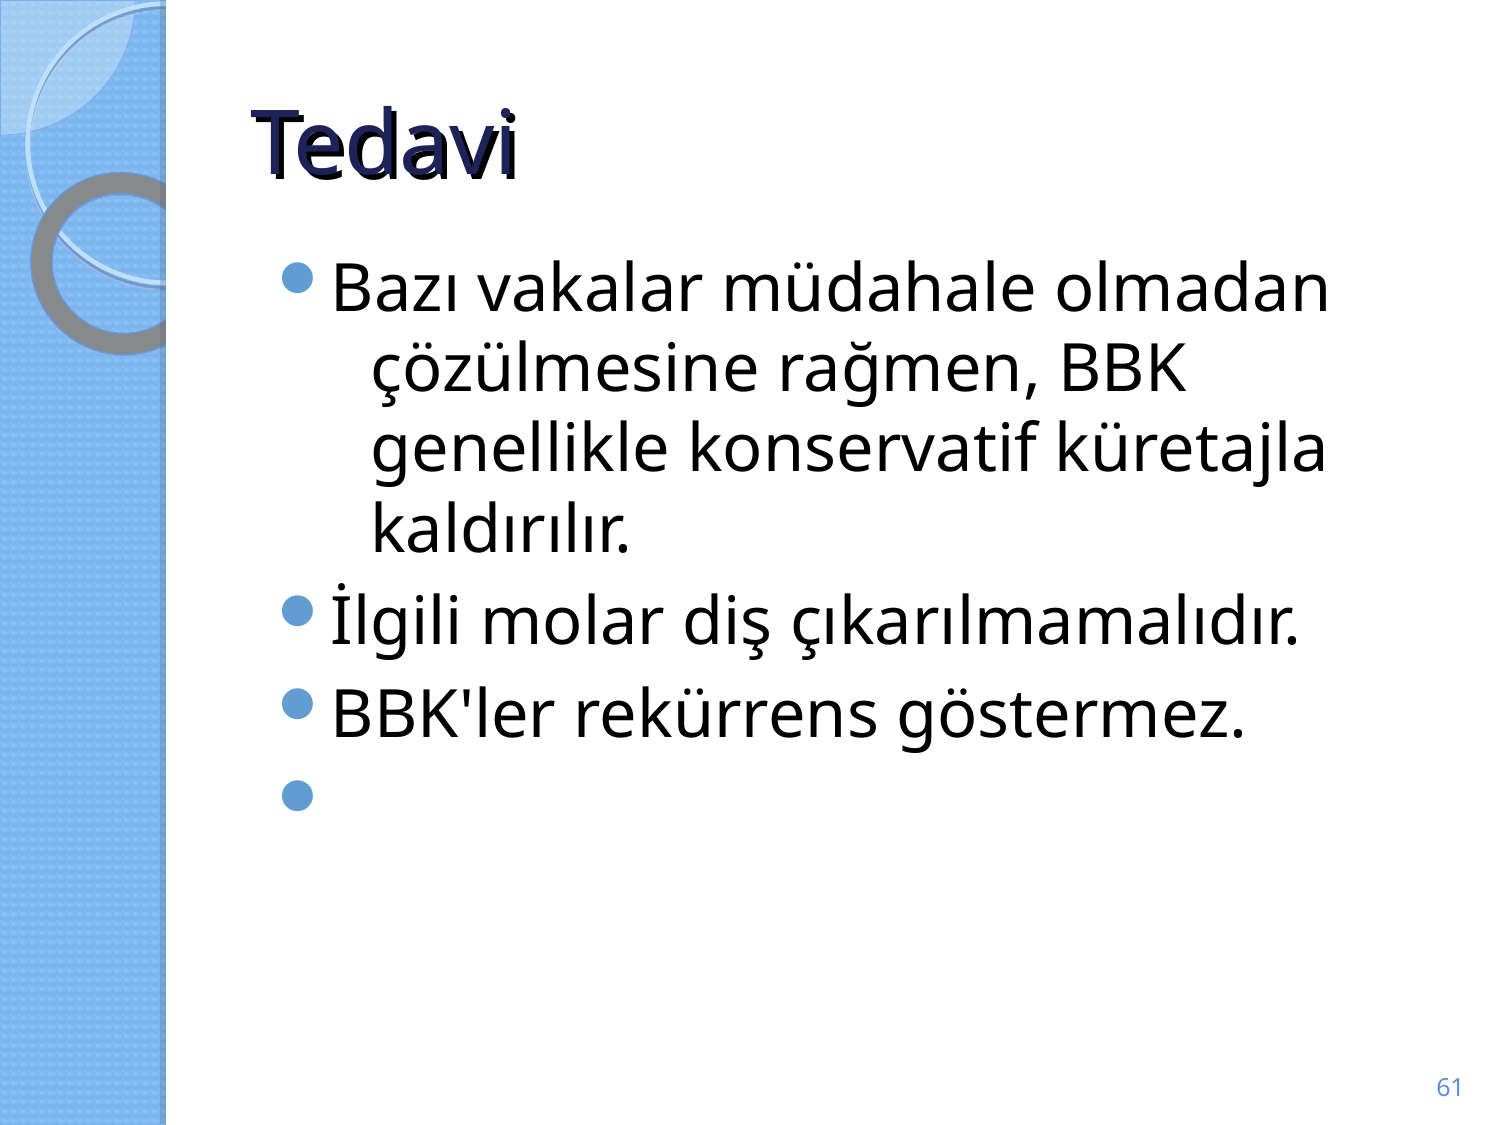

# Tedavi
Bazı vakalar müdahale olmadan çözülmesine rağmen, BBK genellikle konservatif küretajla kaldırılır.
İlgili molar diş çıkarılmamalıdır.
BBK'ler rekürrens göstermez.